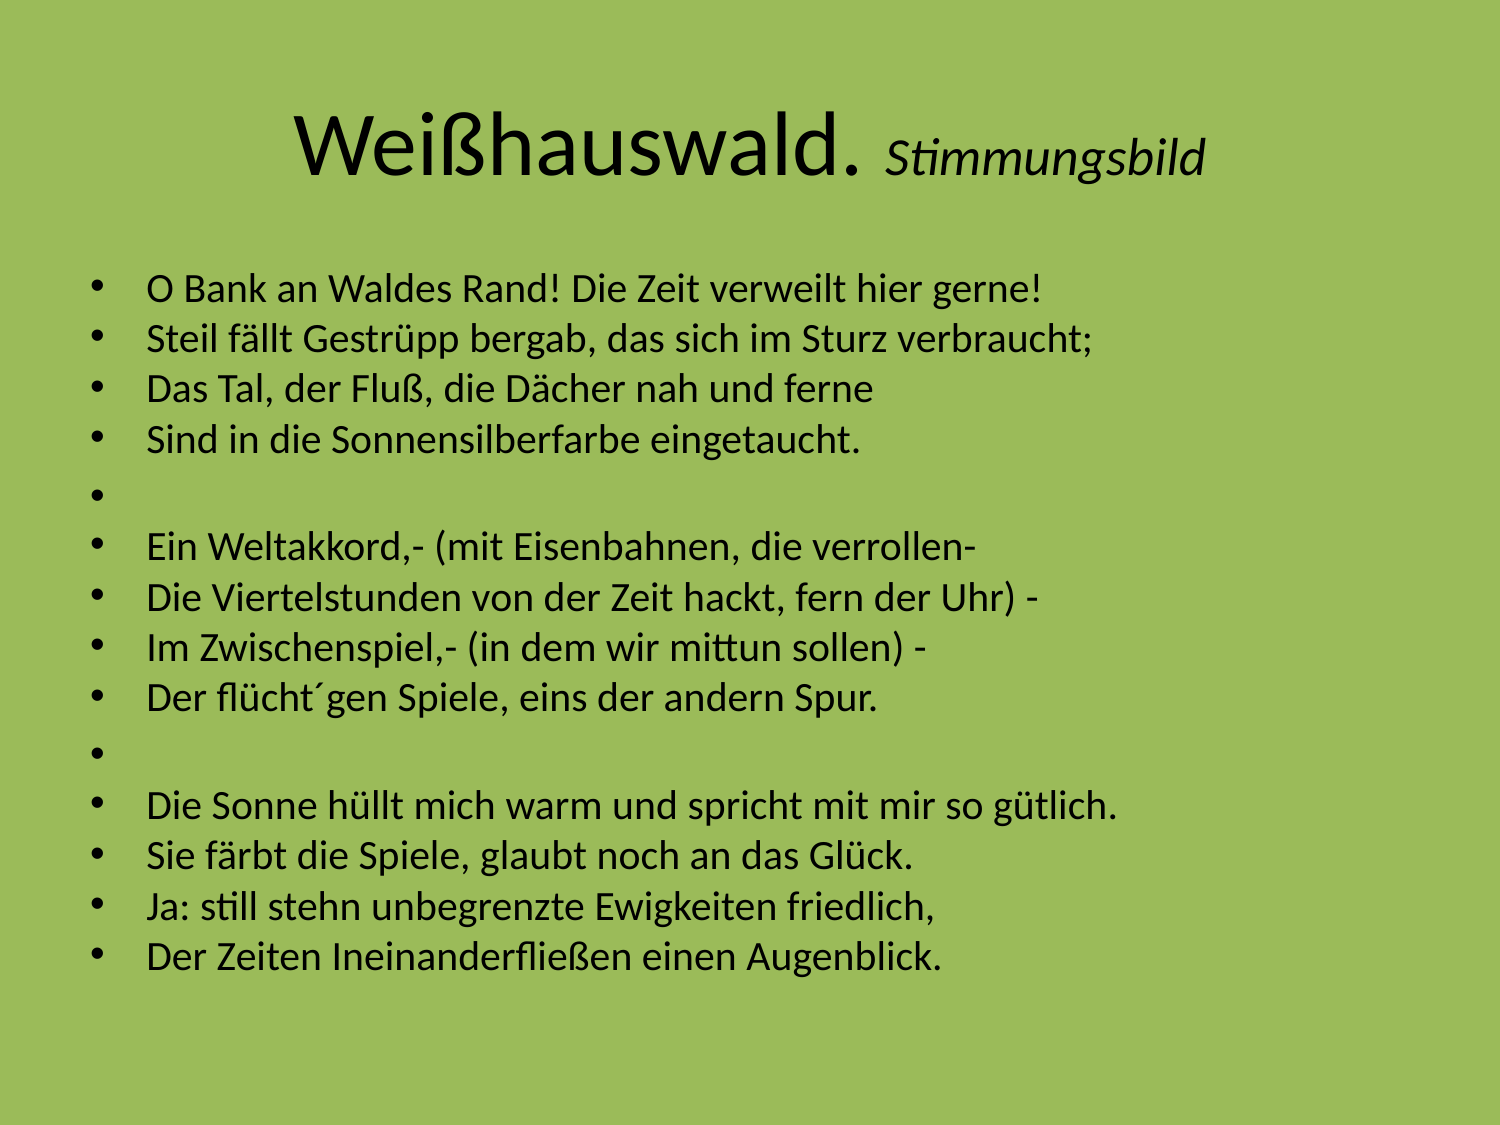

# Weißhauswald. Stimmungsbild
O Bank an Waldes Rand! Die Zeit verweilt hier gerne!
Steil fällt Gestrüpp bergab, das sich im Sturz verbraucht;
Das Tal, der Fluß, die Dächer nah und ferne
Sind in die Sonnensilberfarbe eingetaucht.
Ein Weltakkord,- (mit Eisenbahnen, die verrollen-
Die Viertelstunden von der Zeit hackt, fern der Uhr) -
Im Zwischenspiel,- (in dem wir mittun sollen) -
Der flücht´gen Spiele, eins der andern Spur.
Die Sonne hüllt mich warm und spricht mit mir so gütlich.
Sie färbt die Spiele, glaubt noch an das Glück.
Ja: still stehn unbegrenzte Ewigkeiten friedlich,
Der Zeiten Ineinanderfließen einen Augenblick.